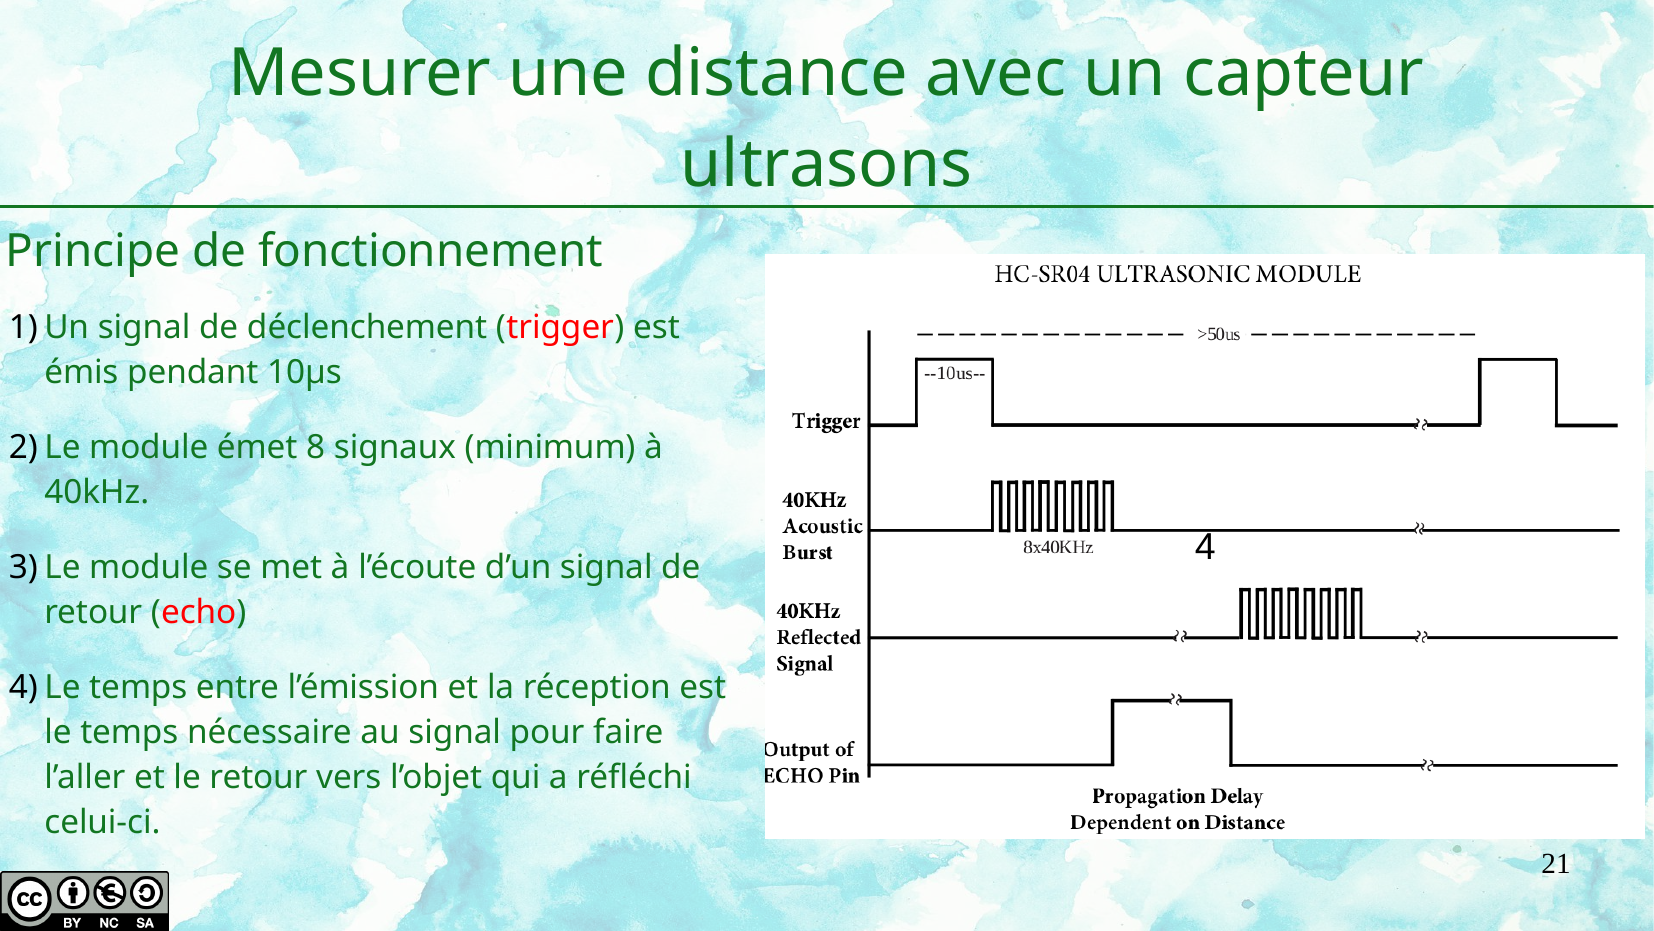

# Mesurer une distance avec un capteur ultrasons
Principe de fonctionnement
4
Un signal de déclenchement (trigger) est émis pendant 10µs
Le module émet 8 signaux (minimum) à 40kHz.
Le module se met à l’écoute d’un signal de retour (echo)
Le temps entre l’émission et la réception est le temps nécessaire au signal pour faire l’aller et le retour vers l’objet qui a réfléchi celui-ci.
21